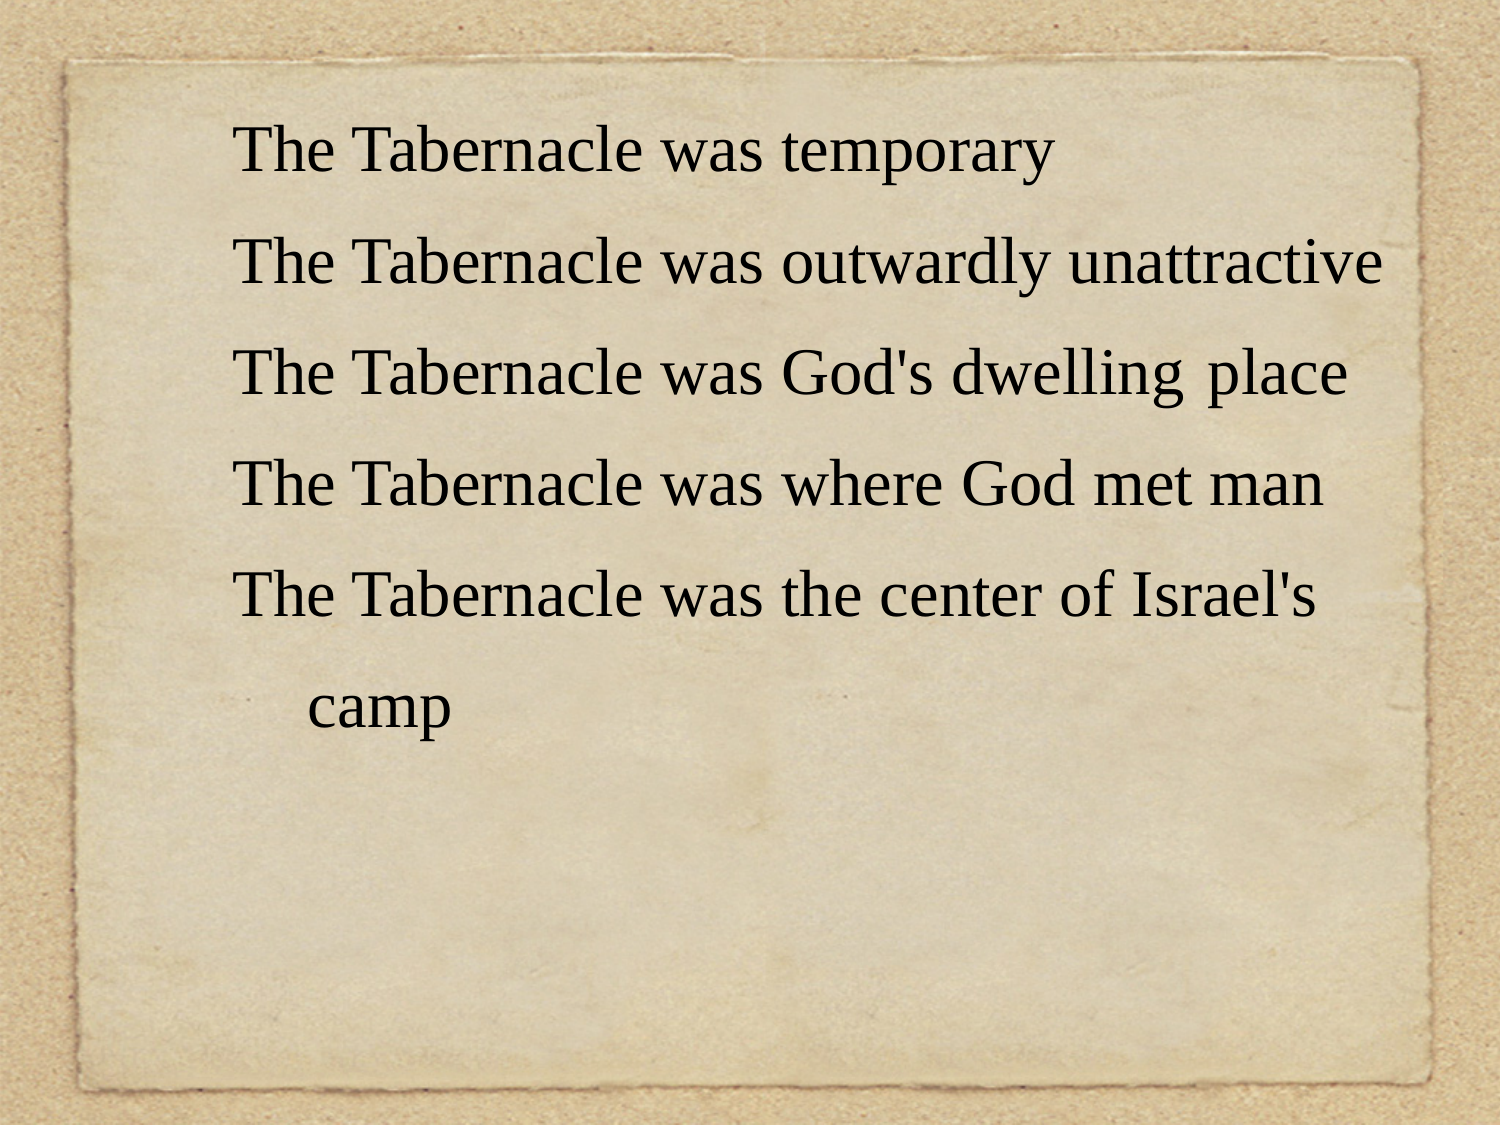

The Tabernacle was temporary
		The Tabernacle was outwardly unattractive
		The Tabernacle was God's dwelling 	place
		The Tabernacle was where God met man
		The Tabernacle was the center of Israel's 				camp